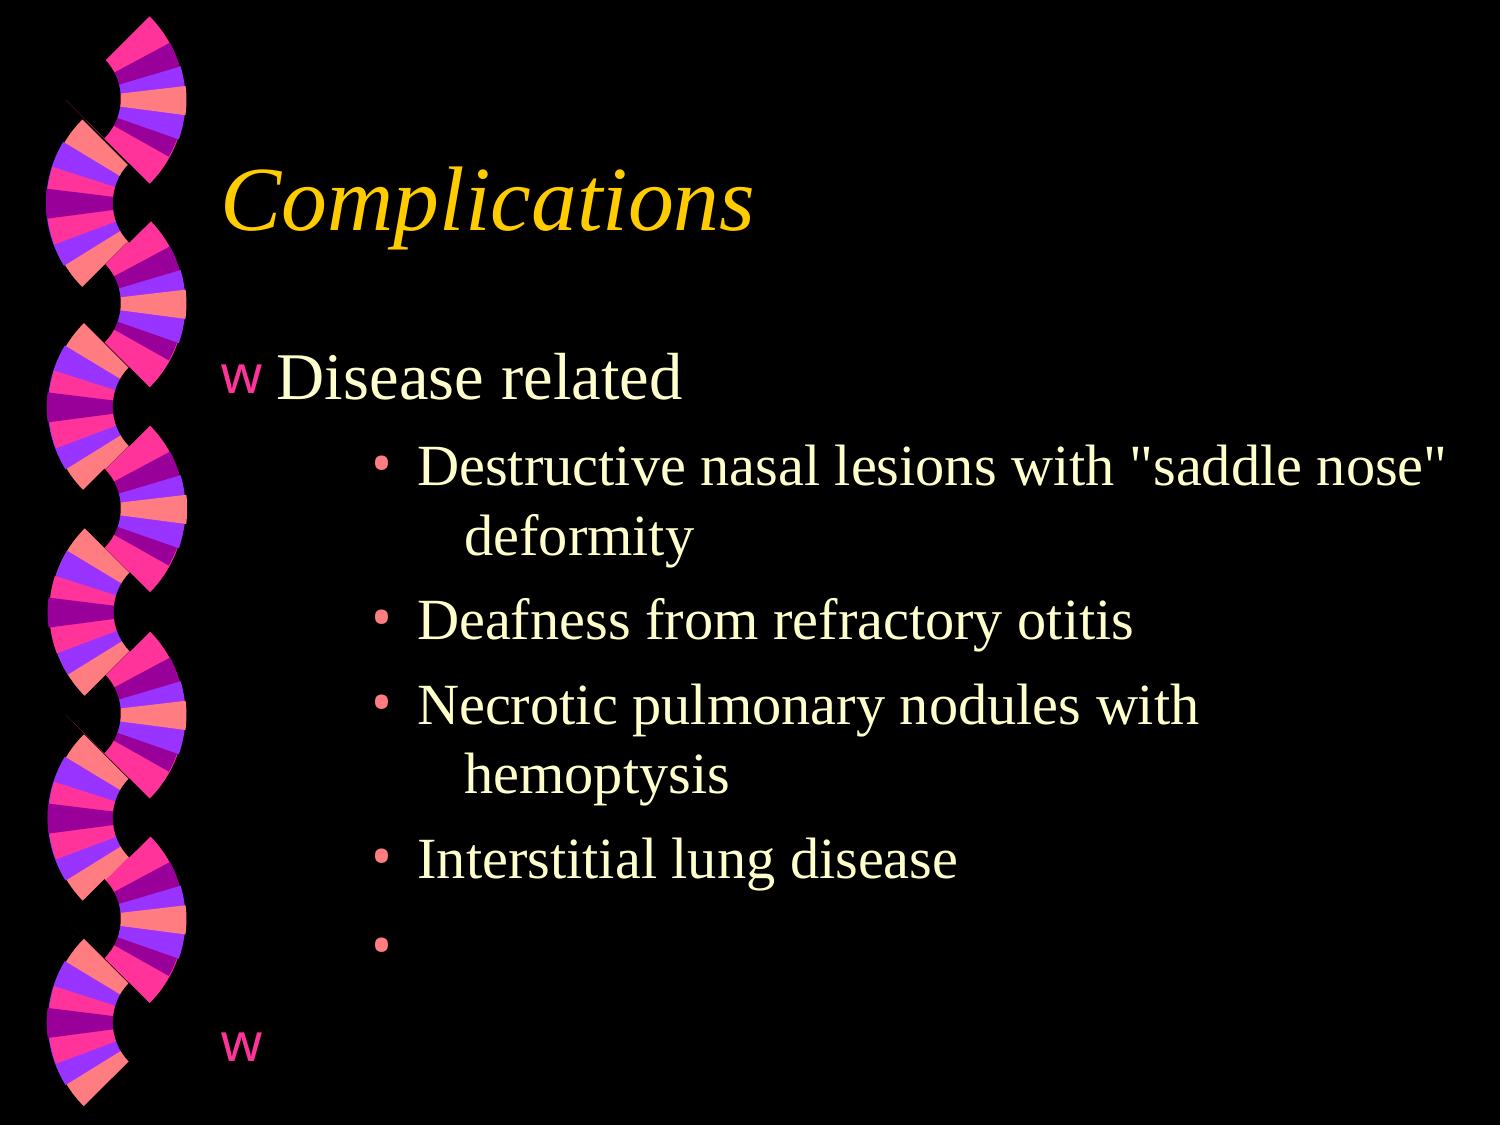

# Complications
Disease related
Destructive nasal lesions with "saddle nose" deformity
Deafness from refractory otitis
Necrotic pulmonary nodules with hemoptysis
Interstitial lung disease